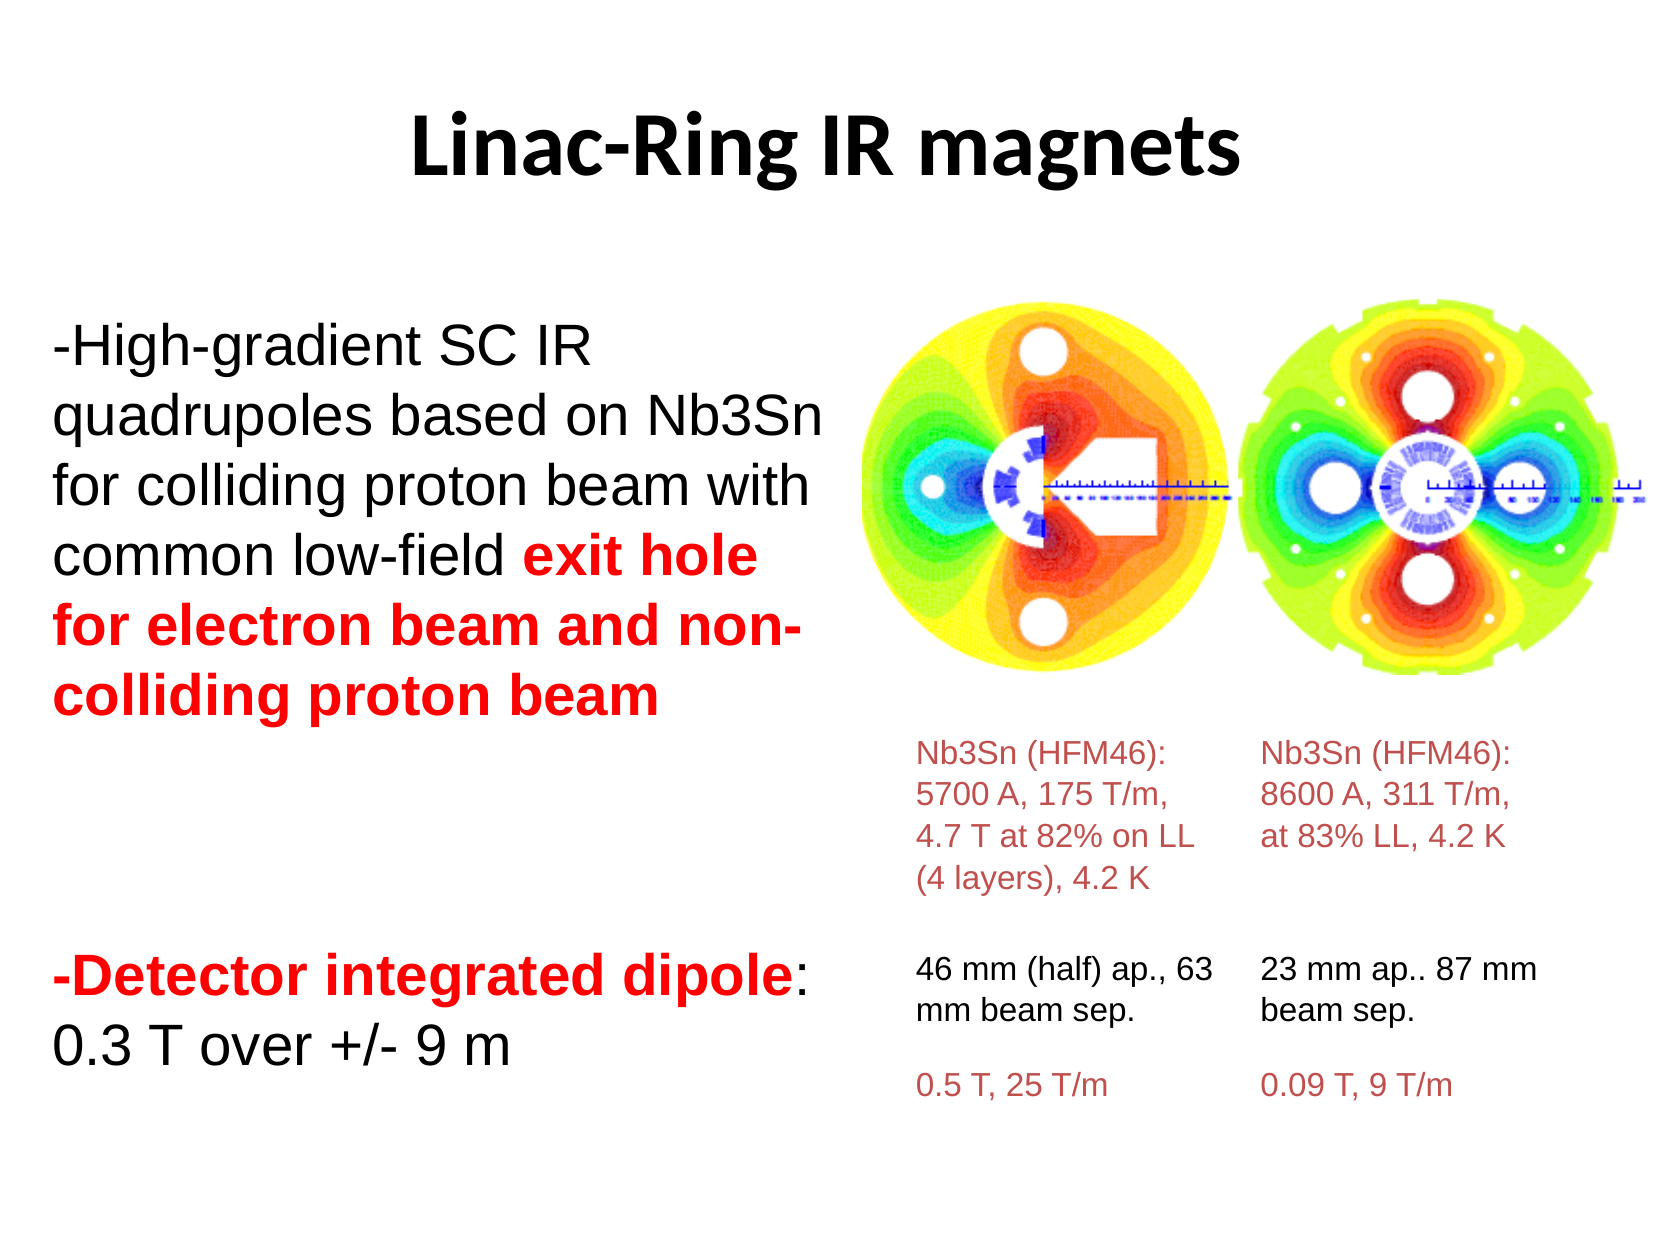

# Linac-Ring IR magnets
-High-gradient SC IR quadrupoles based on Nb3Sn for colliding proton beam with common low-field exit hole for electron beam and non-colliding proton beam
-Detector integrated dipole: 0.3 T over +/- 9 m
| Nb3Sn (HFM46): 5700 A, 175 T/m, 4.7 T at 82% on LL (4 layers), 4.2 K | Nb3Sn (HFM46): 8600 A, 311 T/m, at 83% LL, 4.2 K |
| --- | --- |
| 46 mm (half) ap., 63 mm beam sep. | 23 mm ap.. 87 mm beam sep. |
| 0.5 T, 25 T/m | 0.09 T, 9 T/m |